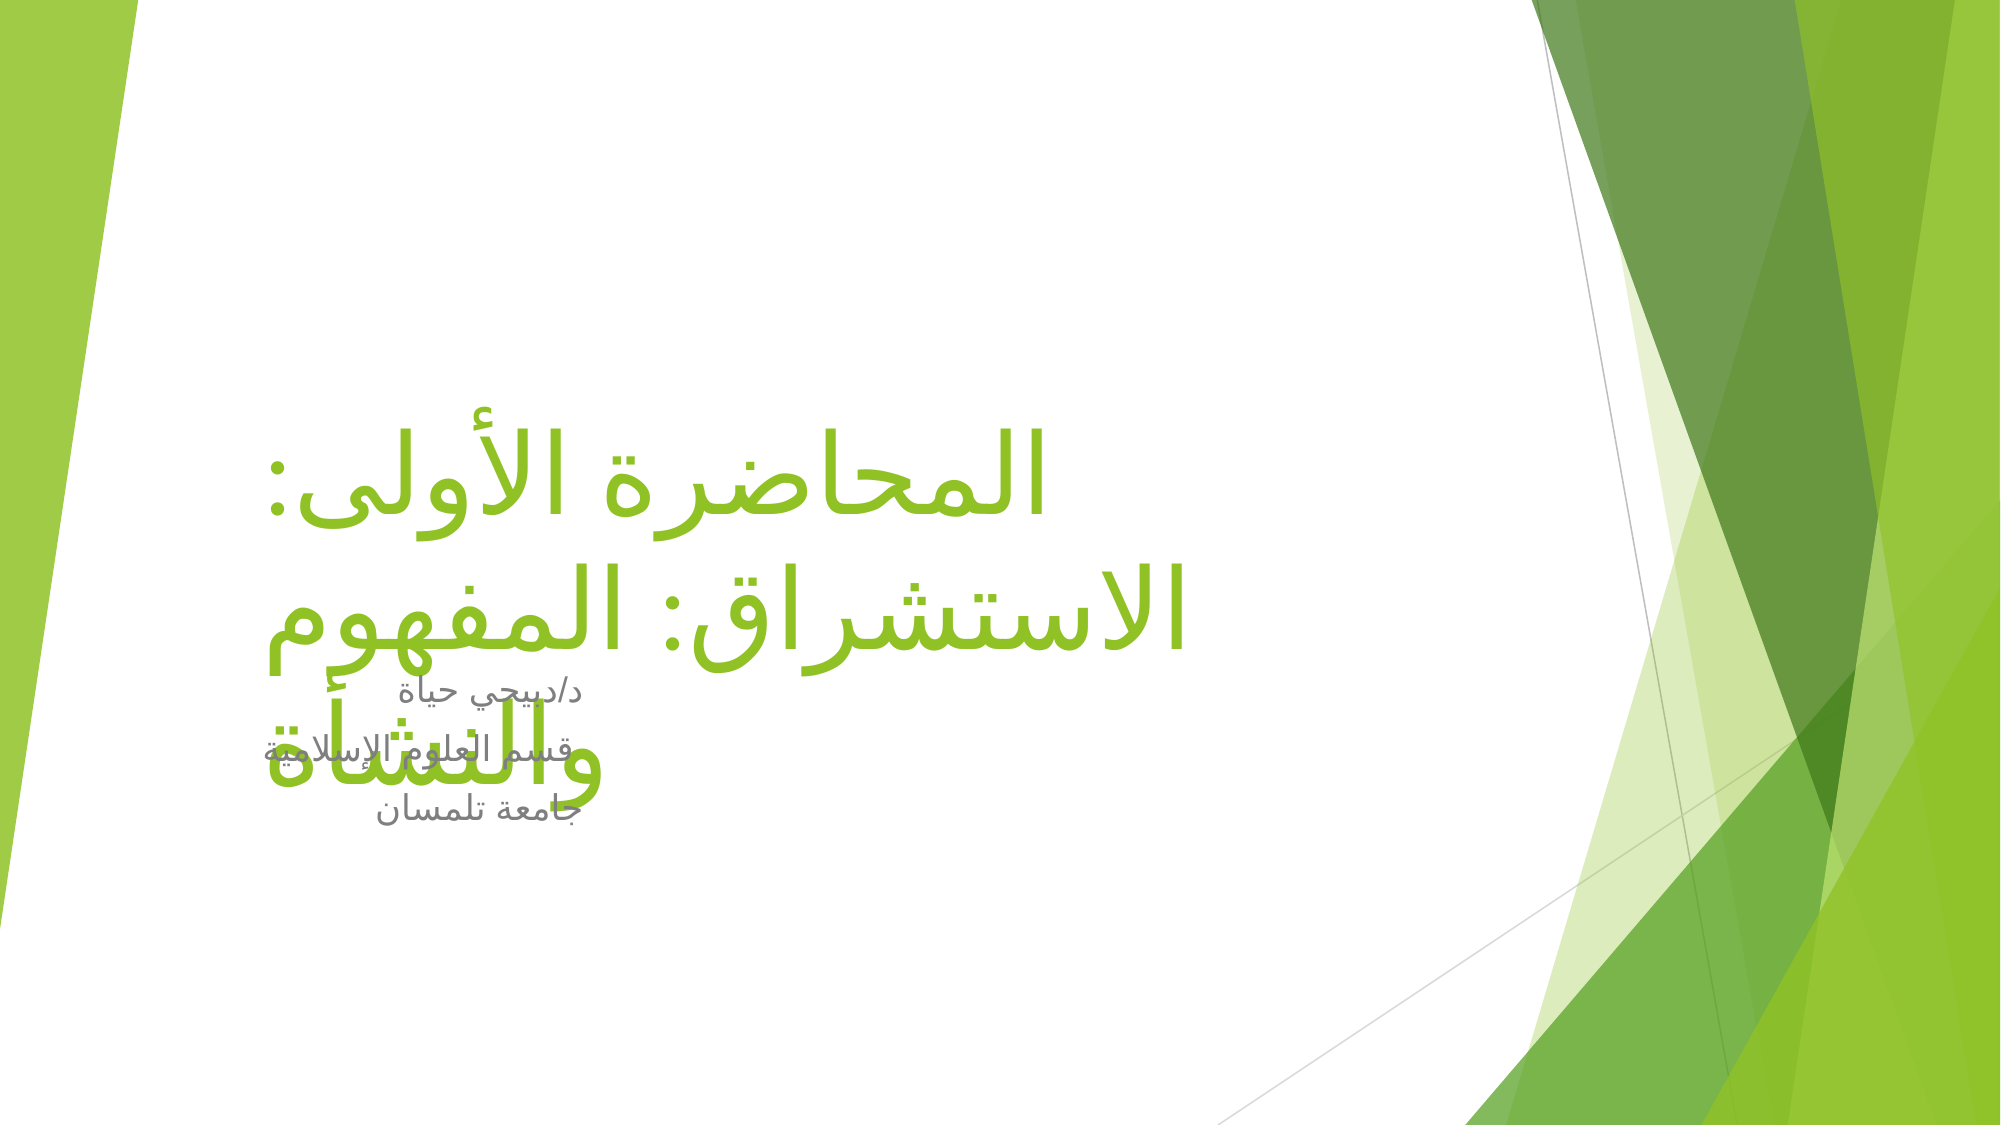

# المحاضرة الأولى: الاستشراق: المفهوم والنشأة
د/دبيحي حياة
قسم العلوم الإسلامية
جامعة تلمسان